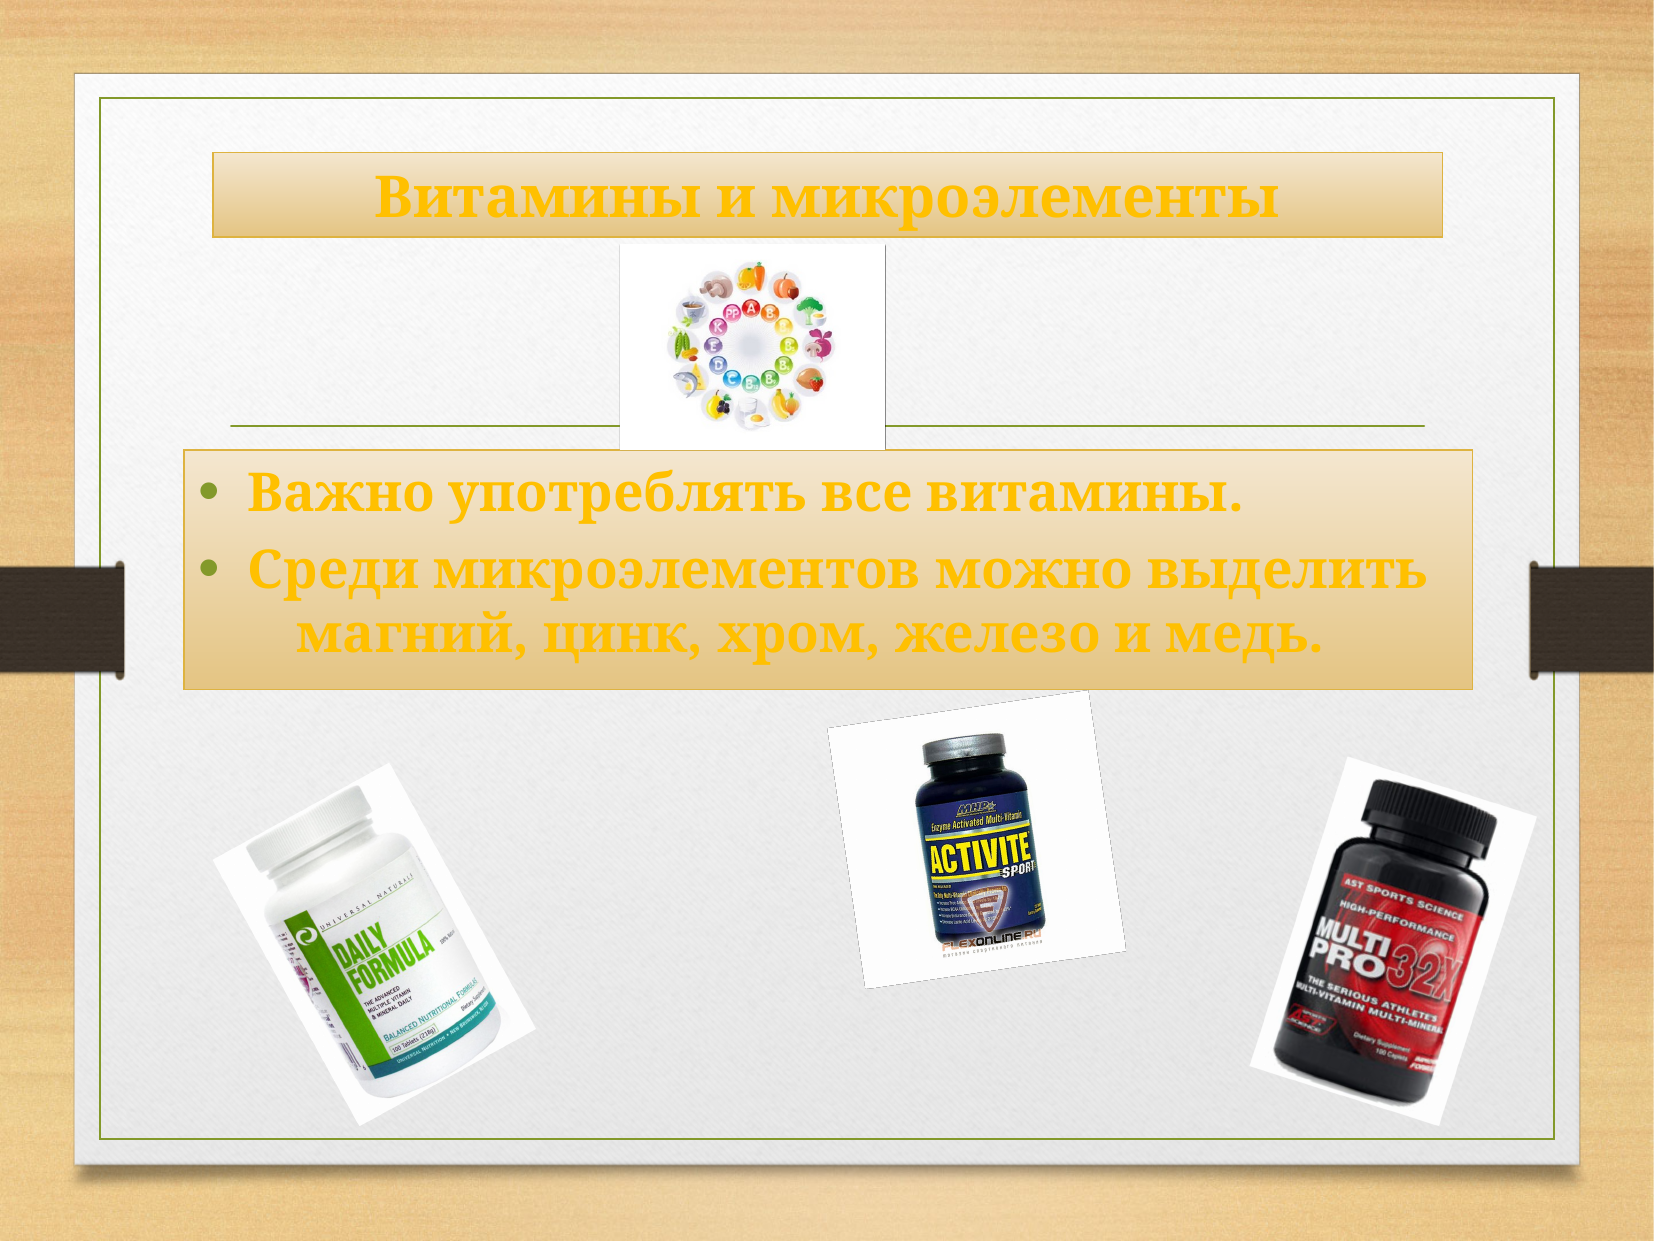

# Витамины и микроэлементы
Важно употреблять все витамины.
Среди микроэлементов можно выделить магний, цинк, хром, железо и медь.